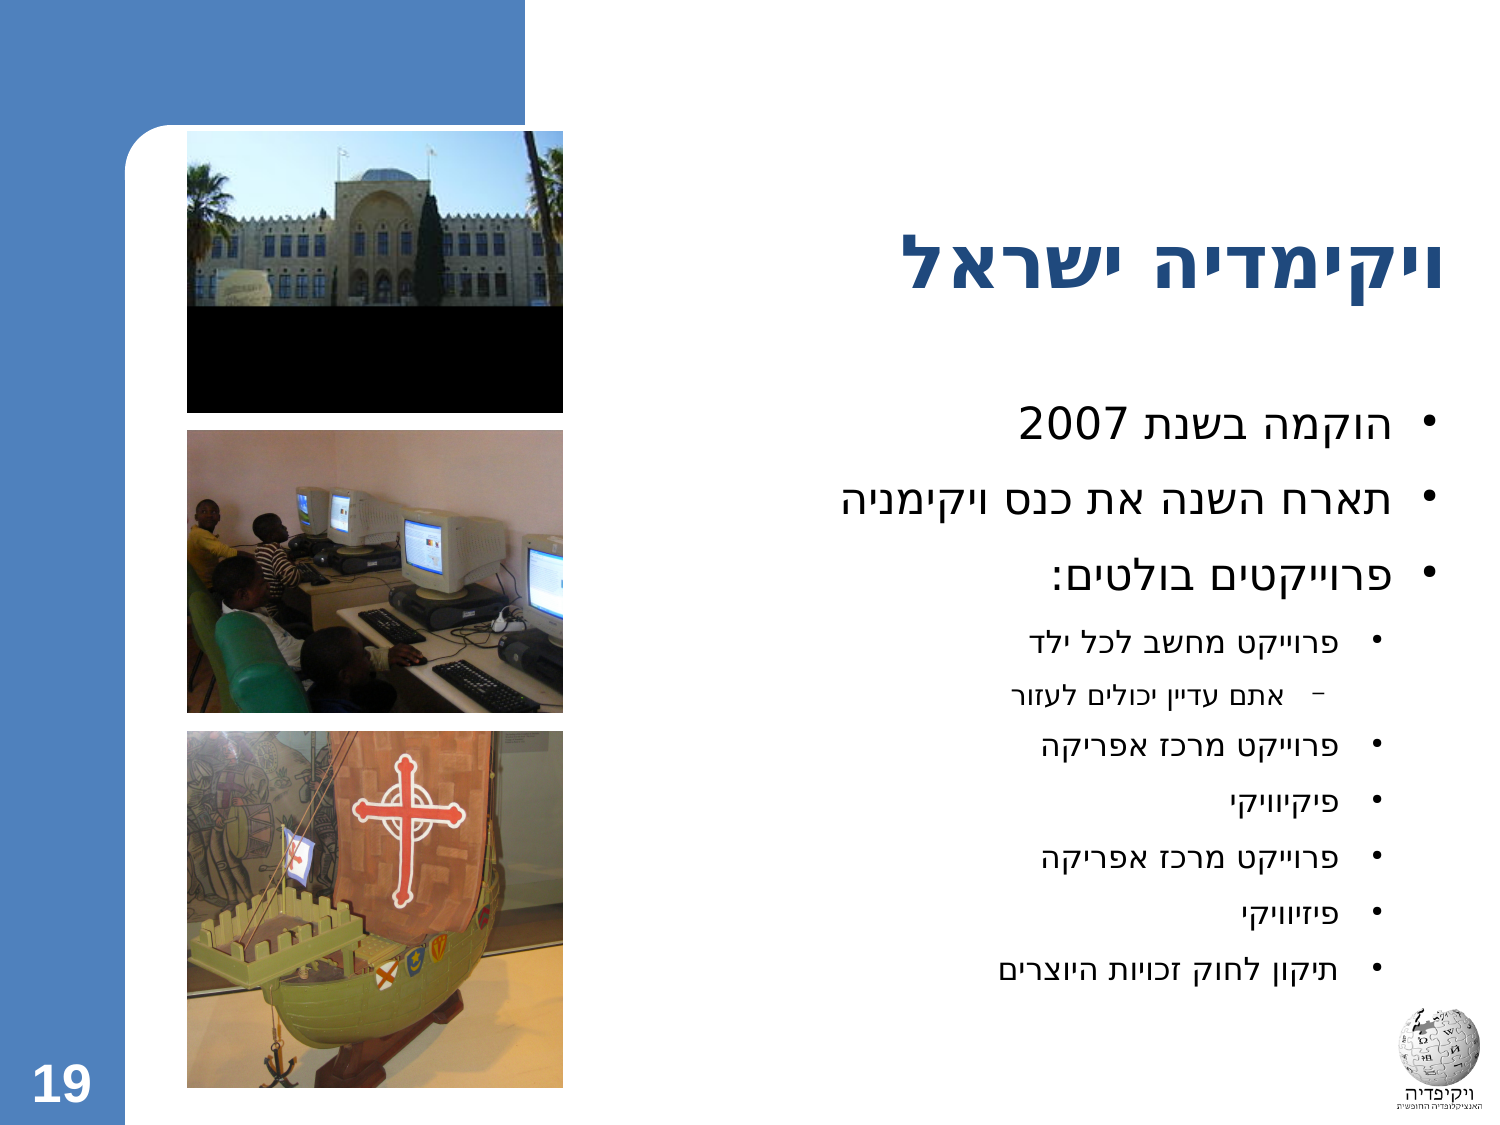

# ויקימדיה ישראל
הוקמה בשנת 2007
תארח השנה את כנס ויקימניה
פרוייקטים בולטים:
פרוייקט מחשב לכל ילד
אתם עדיין יכולים לעזור
פרוייקט מרכז אפריקה
פיקיוויקי
פרוייקט מרכז אפריקה
פיזיוויקי
תיקון לחוק זכויות היוצרים